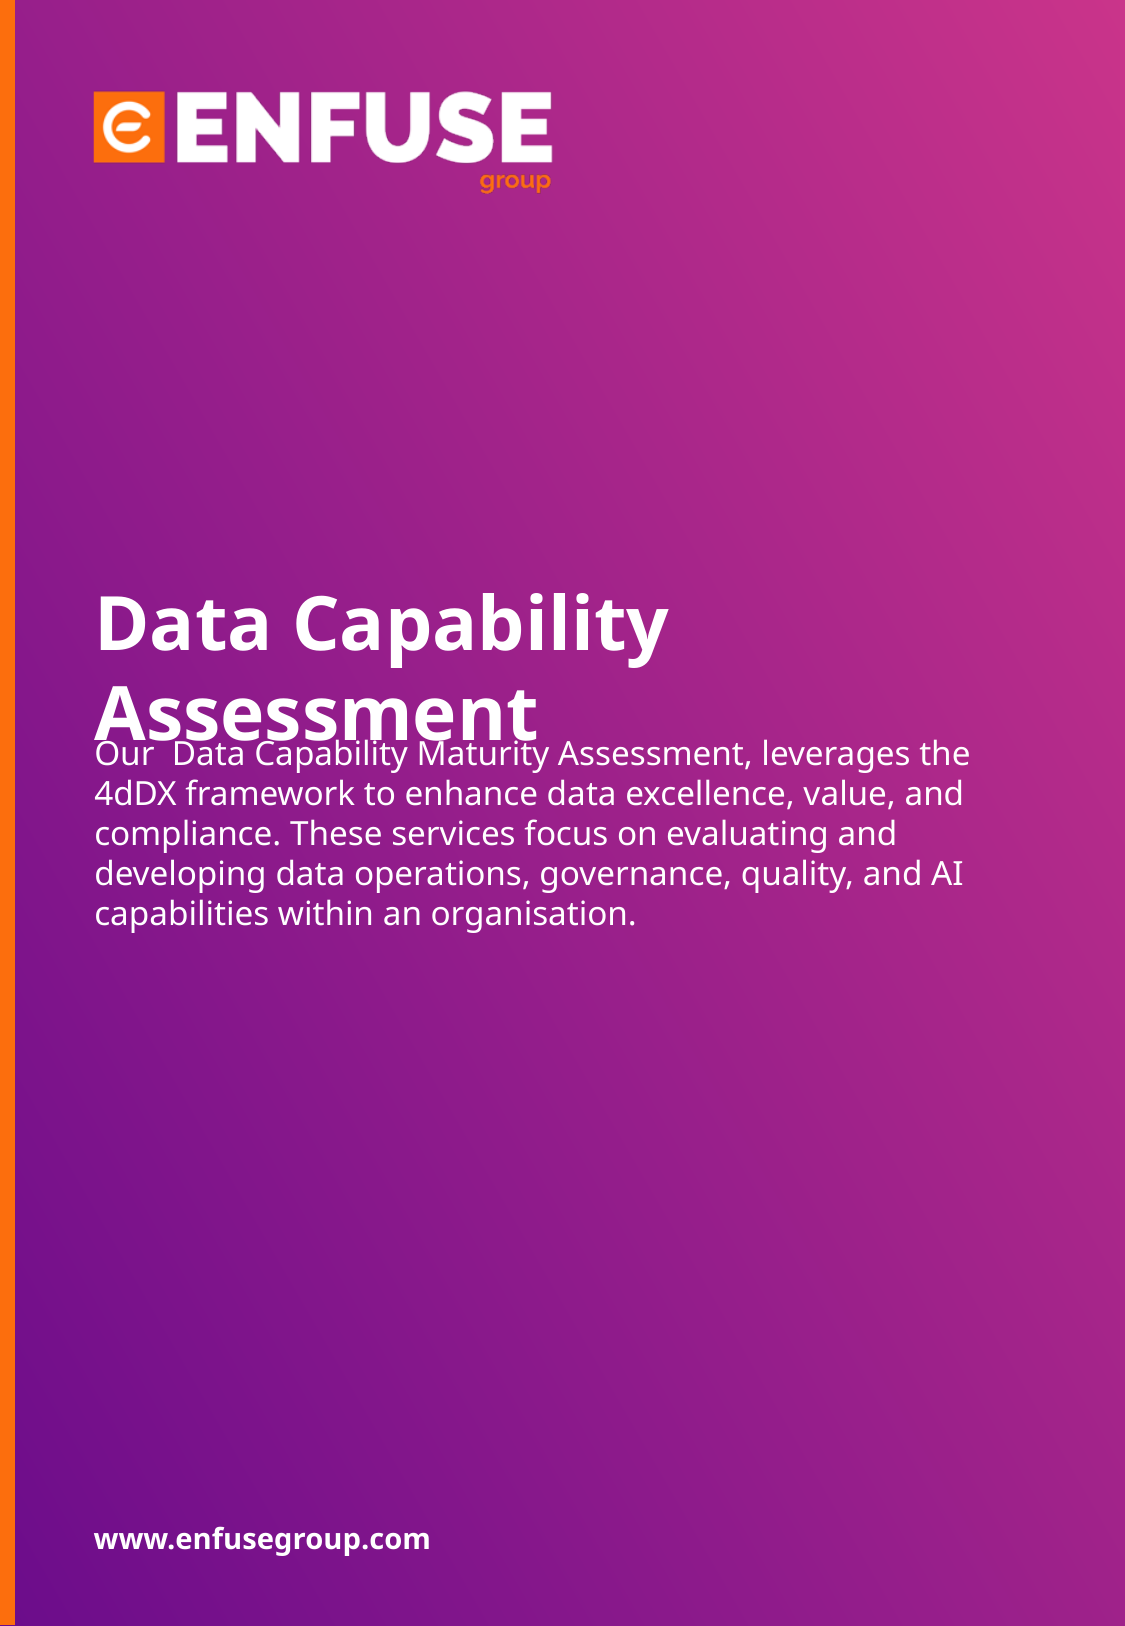

Data Capability Assessment
Our Data Capability Maturity Assessment, leverages the 4dDX framework to enhance data excellence, value, and compliance. These services focus on evaluating and developing data operations, governance, quality, and AI capabilities within an organisation.